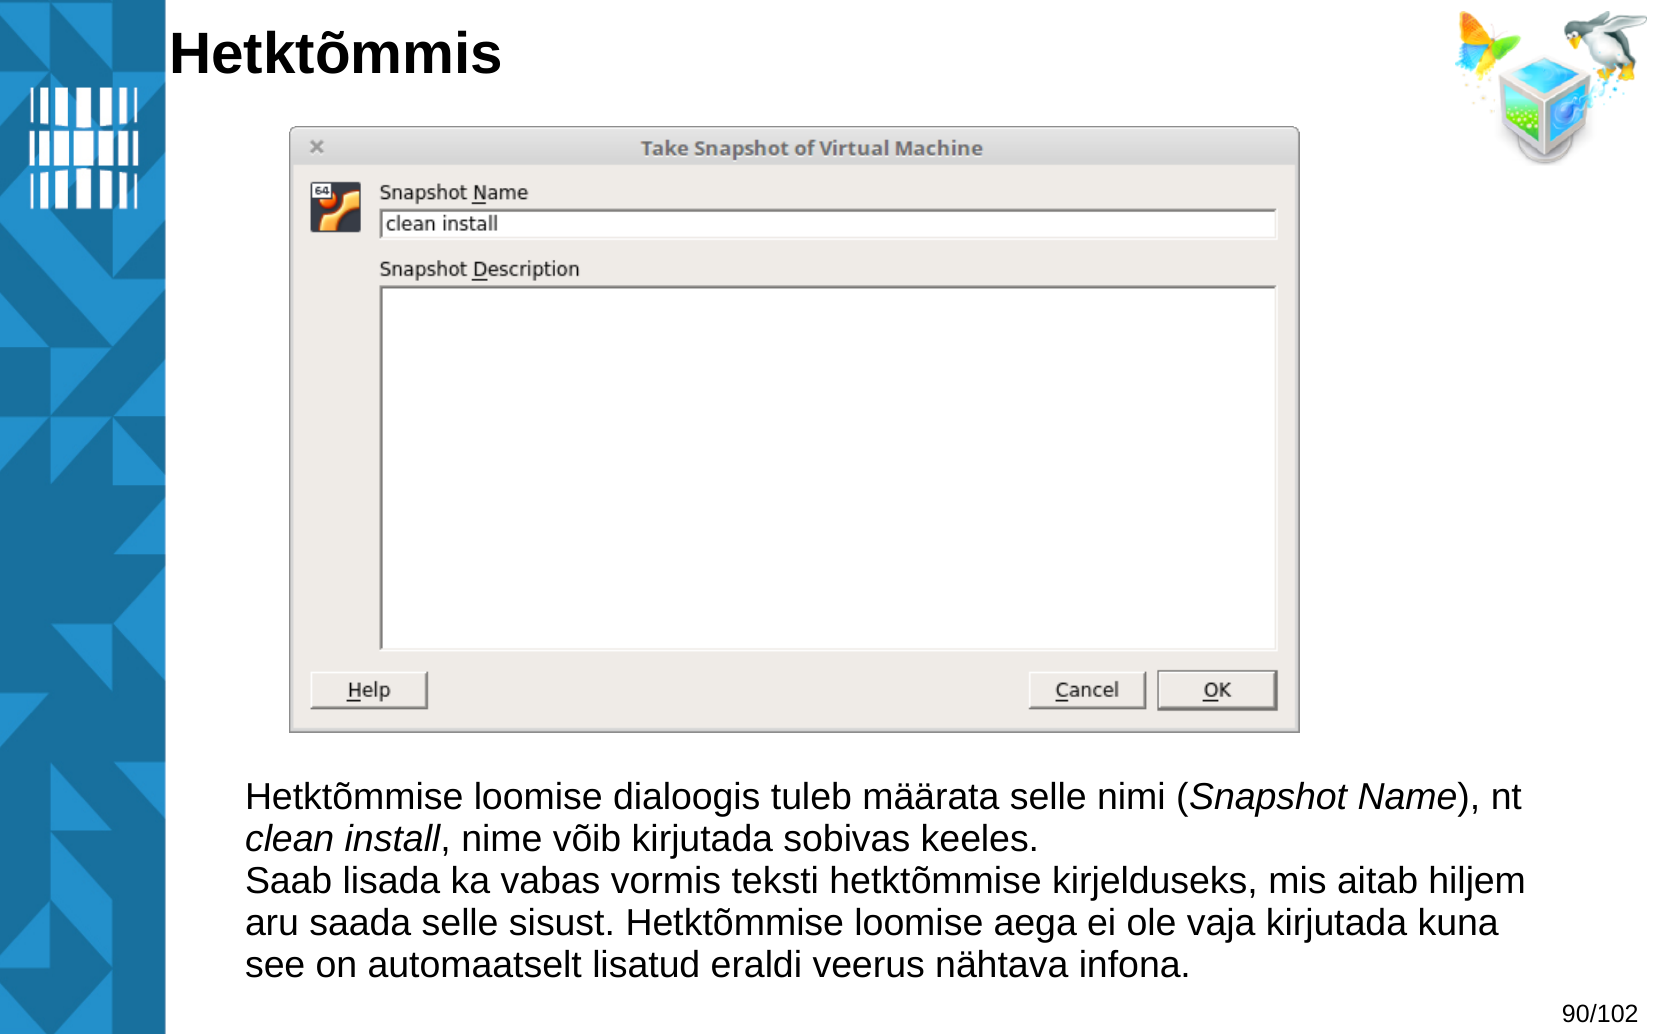

# Hetktõmmis
Hetktõmmise loomise dialoogis tuleb määrata selle nimi (Snapshot Name), nt clean install, nime võib kirjutada sobivas keeles.
Saab lisada ka vabas vormis teksti hetktõmmise kirjelduseks, mis aitab hiljem aru saada selle sisust. Hetktõmmise loomise aega ei ole vaja kirjutada kuna see on automaatselt lisatud eraldi veerus nähtava infona.